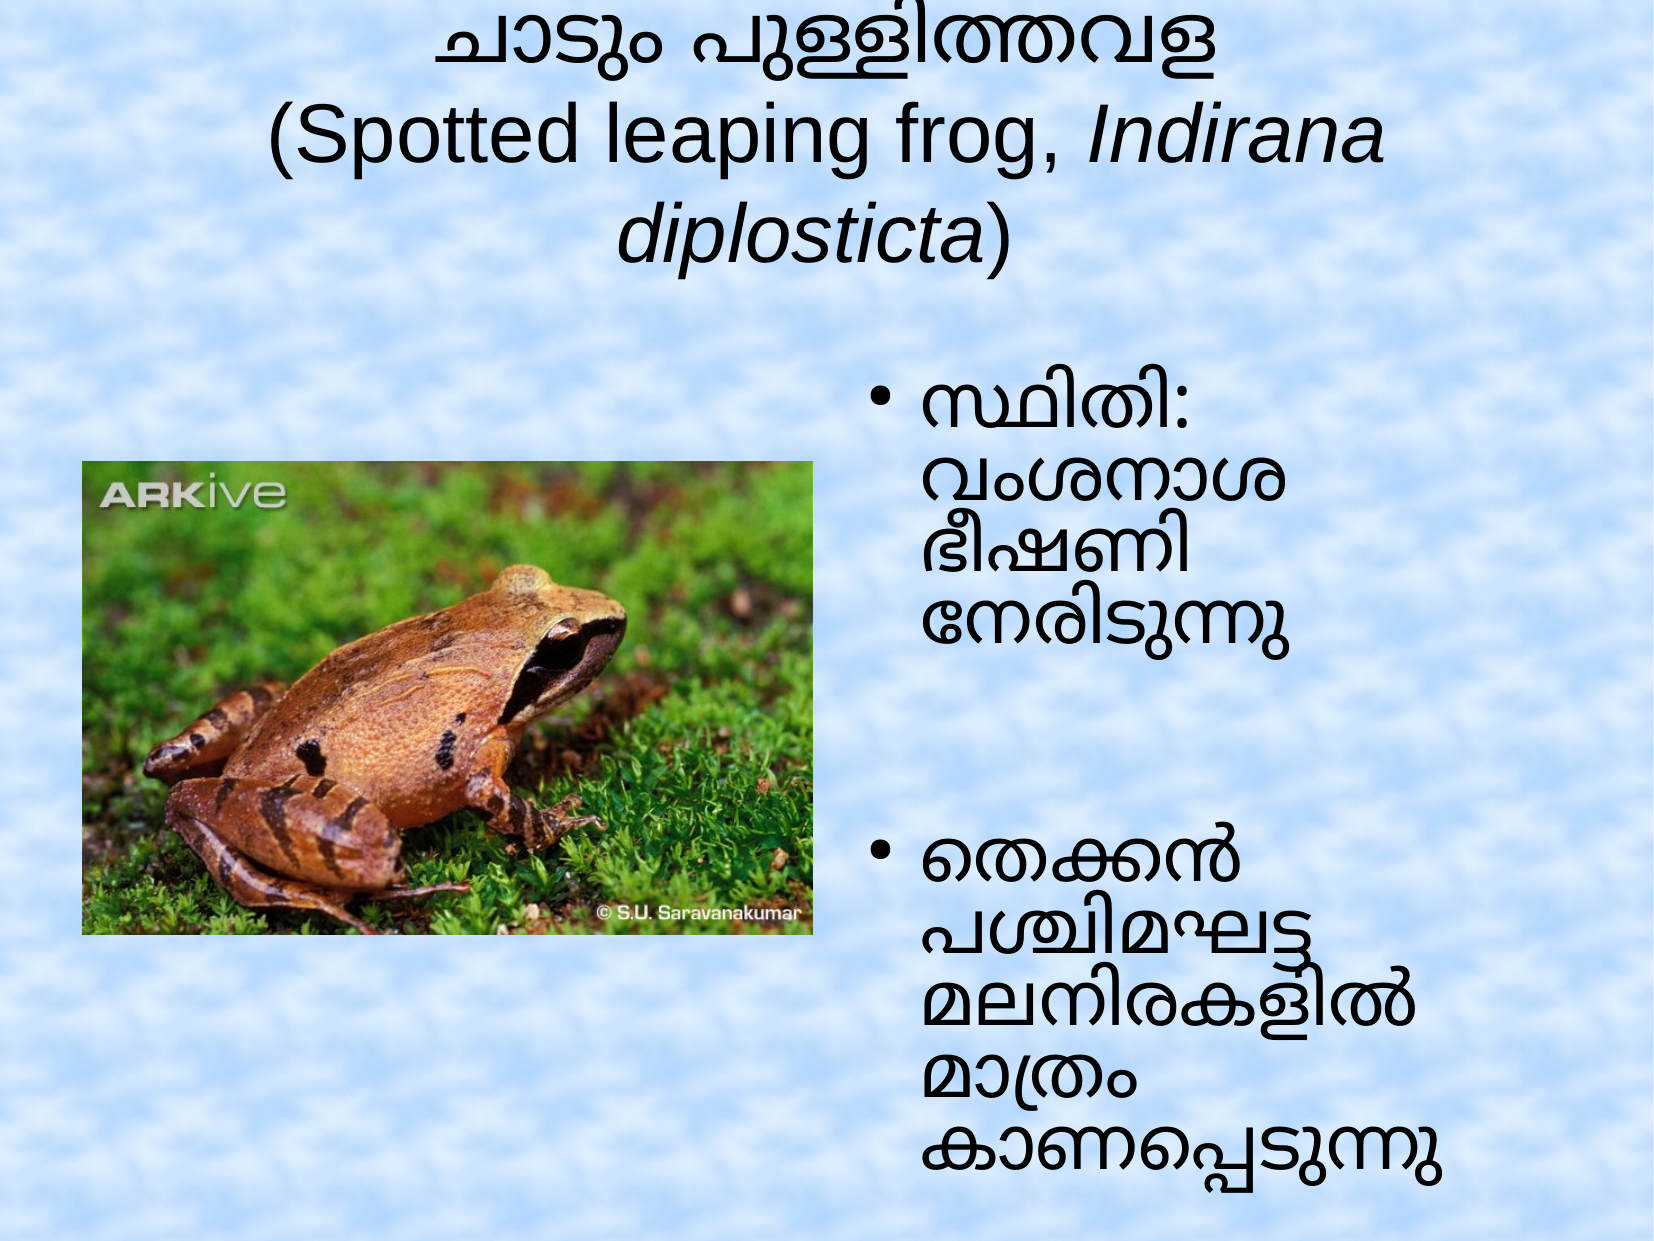

# ചാടും പുള്ളിത്തവള (Spotted leaping frog, Indirana diplosticta)
സ്ഥിതി: വംശനാശ ഭീഷണി നേരിടുന്നു
തെക്കന്‍ പശ്ചിമഘട്ട മലനിരകളില്‍ മാത്രം കാണപ്പെടുന്നു